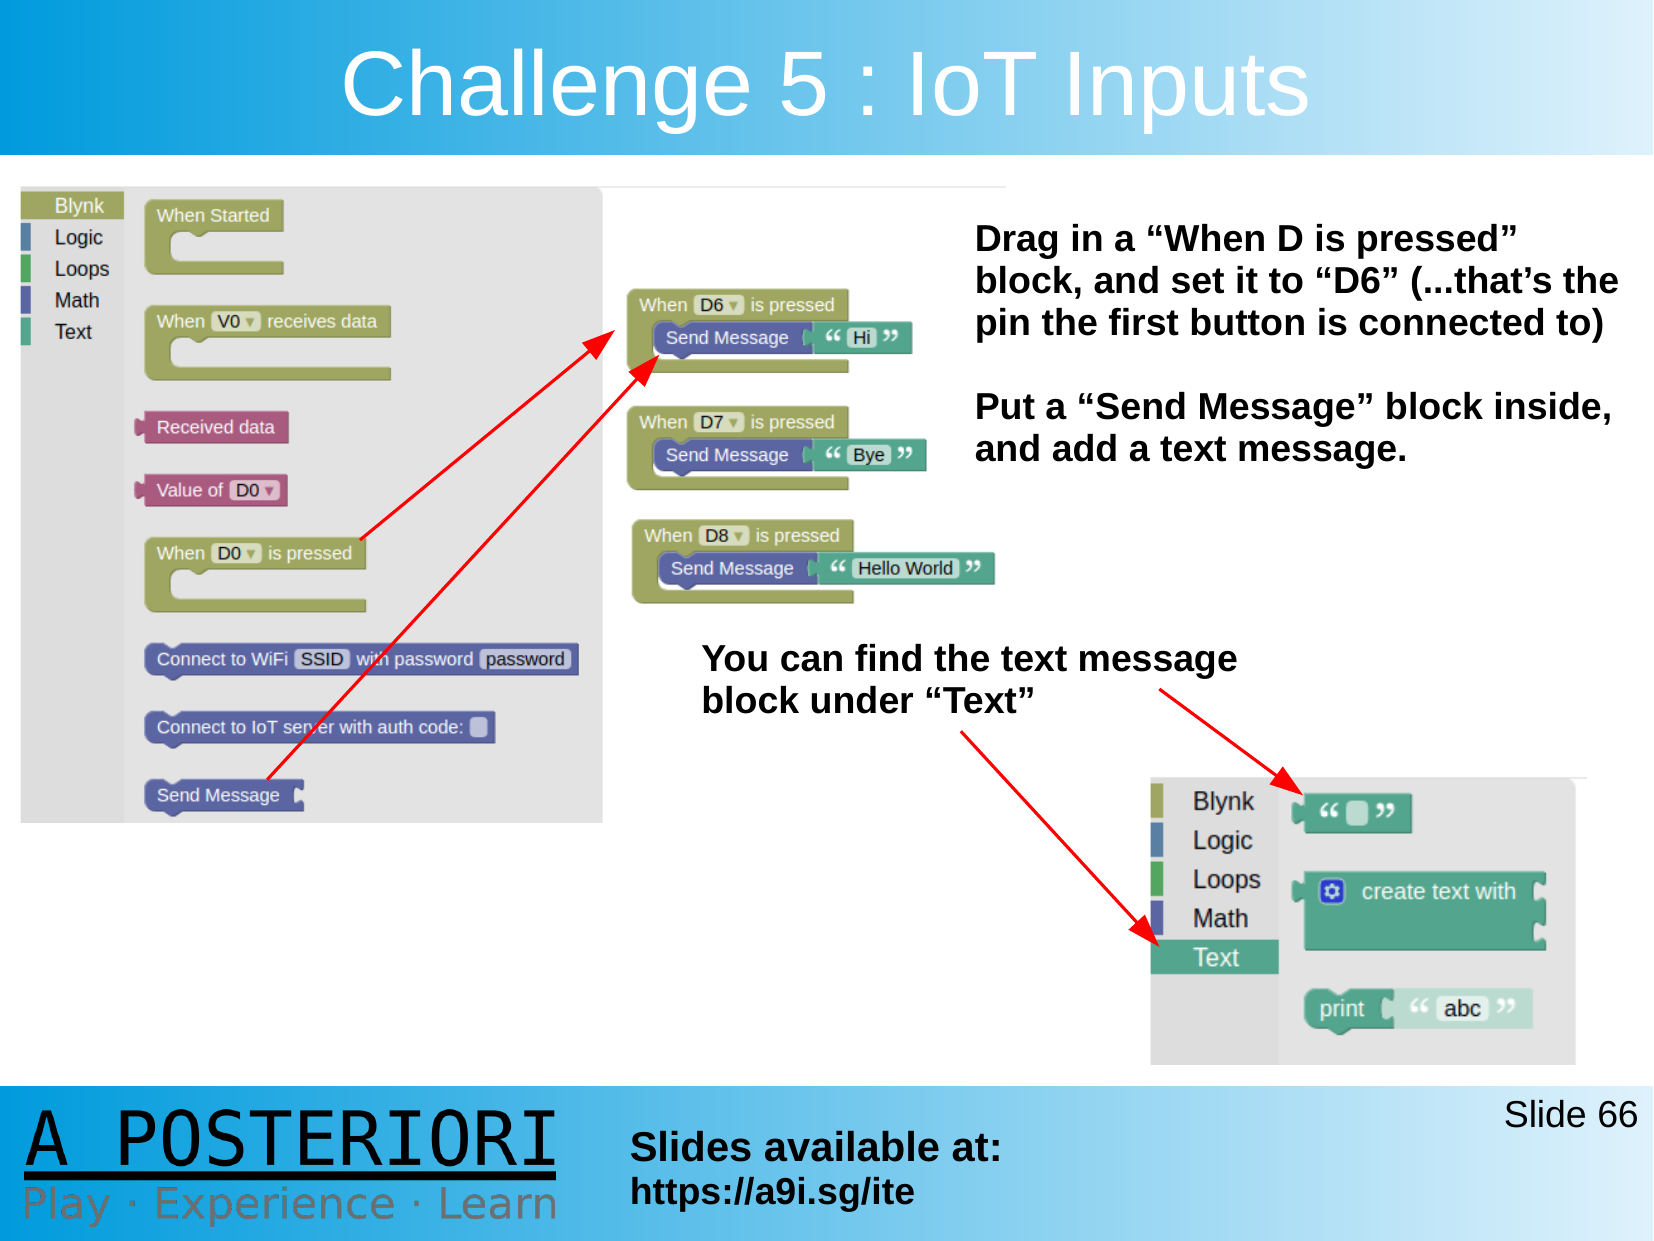

# Challenge 5 : IoT Inputs
Drag in a “When D is pressed” block, and set it to “D6” (...that’s the pin the first button is connected to)
Put a “Send Message” block inside, and add a text message.
You can find the text message block under “Text”